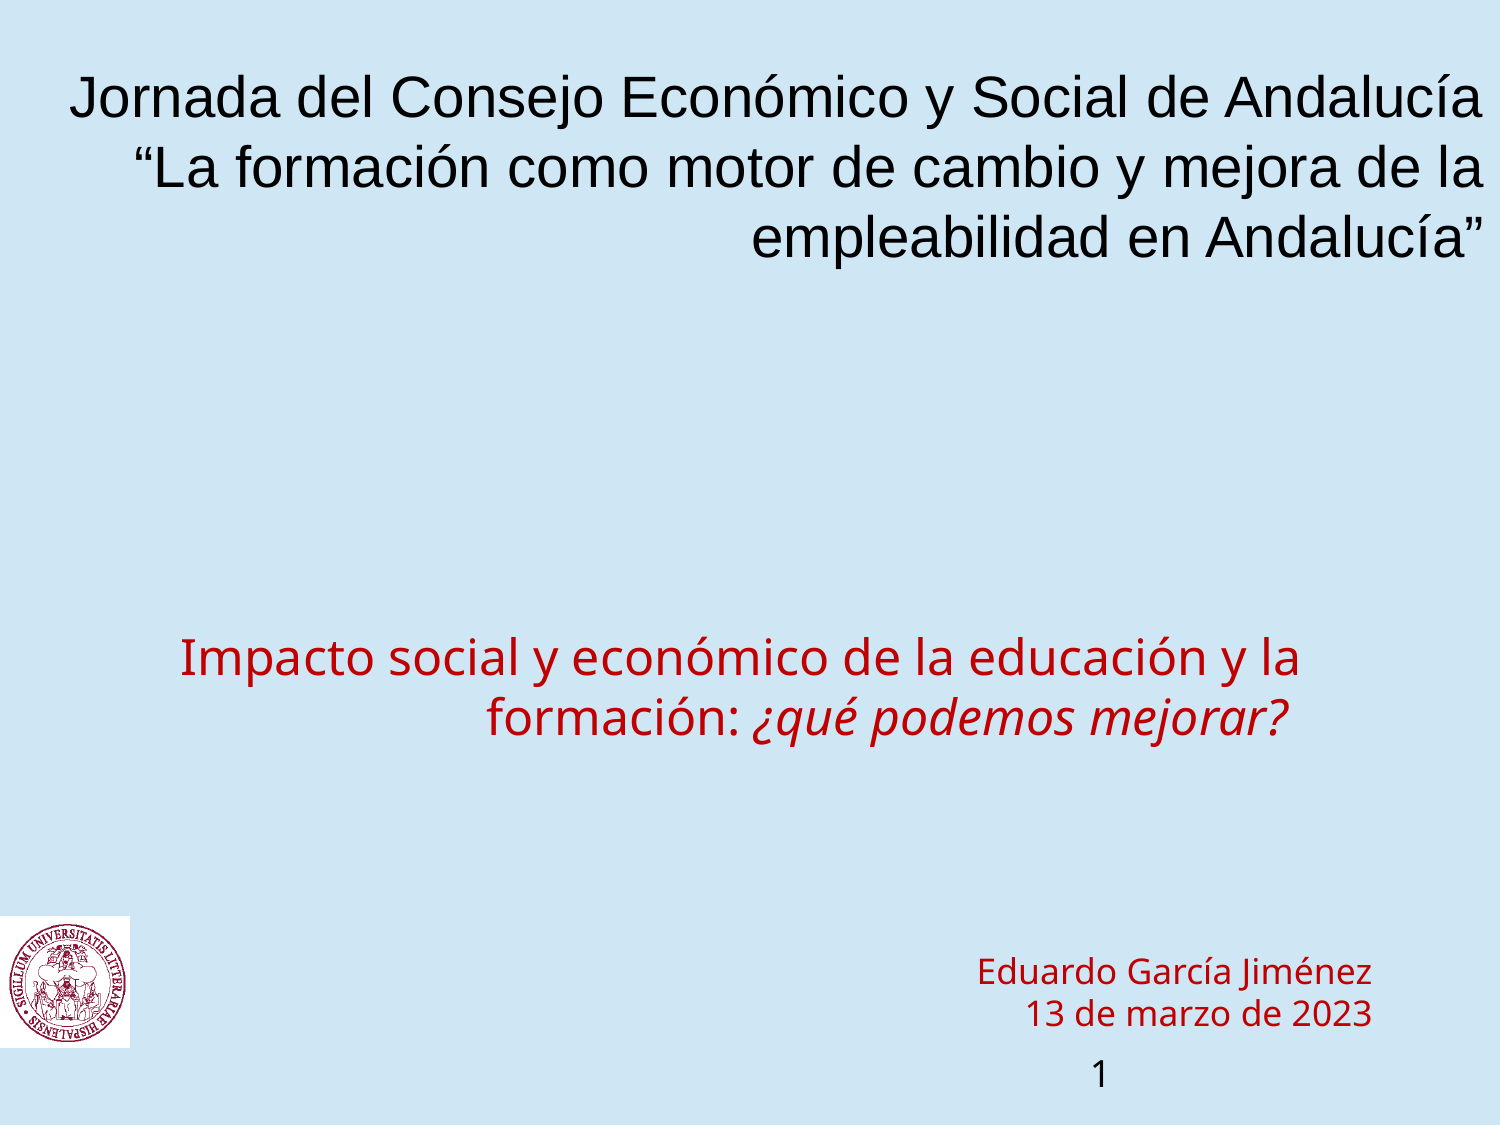

Jornada del Consejo Económico y Social de Andalucía
“La formación como motor de cambio y mejora de la empleabilidad en Andalucía”
# Impacto social y económico de la educación y la formación: ¿qué podemos mejorar?
Eduardo García Jiménez
13 de marzo de 2023